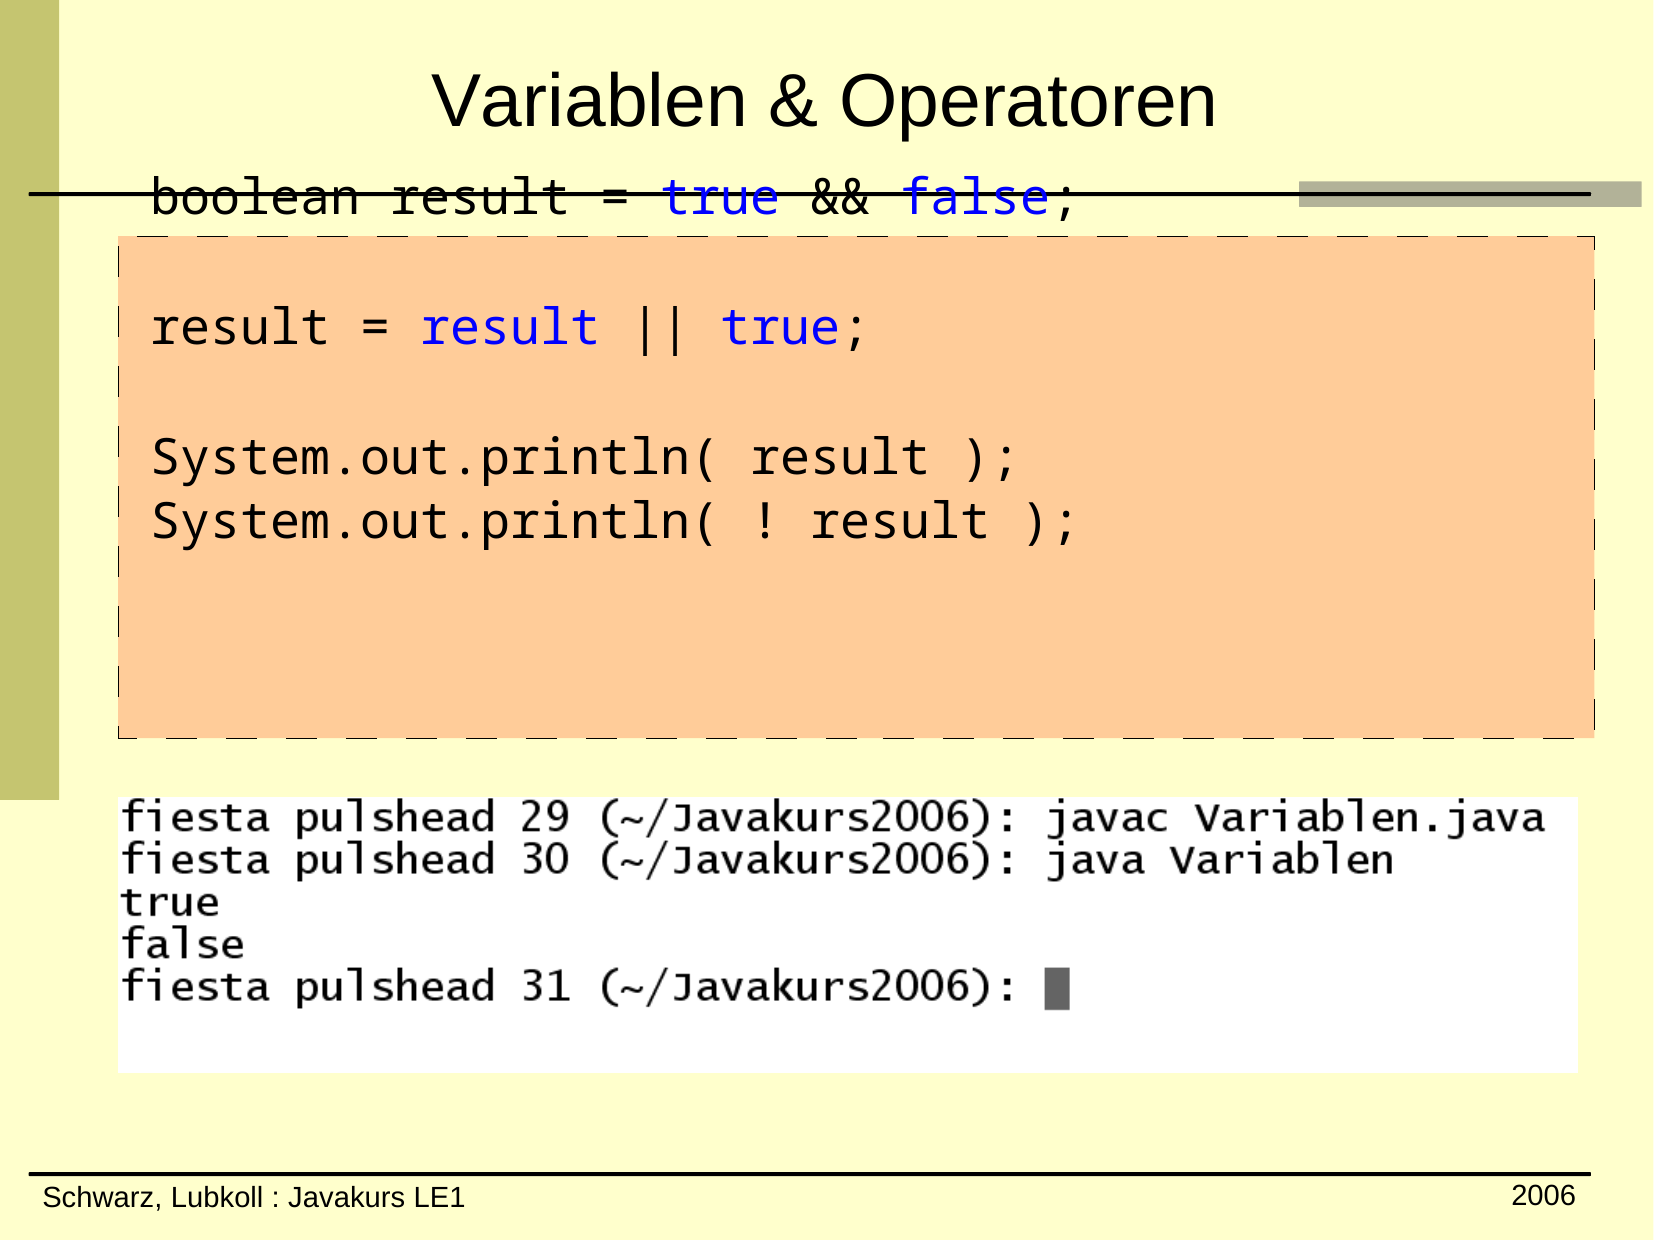

# Variablen & Operatoren
boolean result = true && false;
result = result || true;
System.out.println( result );
System.out.println( ! result );